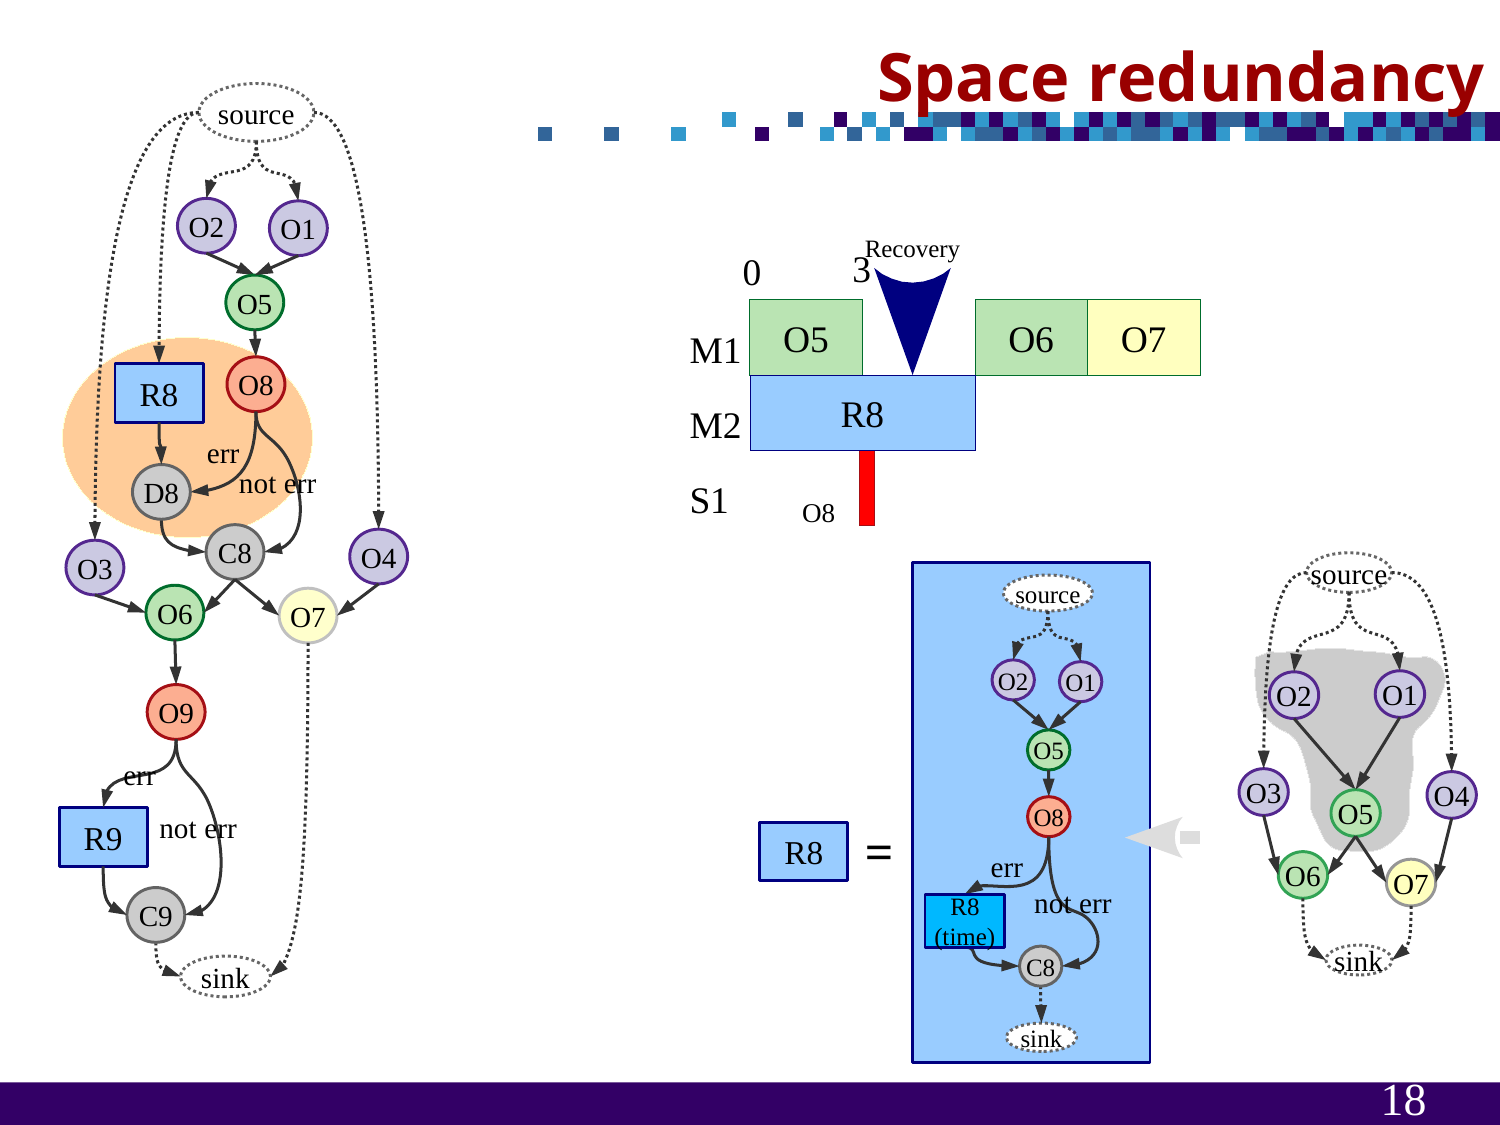

# Space redundancy
source
O2
O1
Recovery
3
0
O5
O5
O6
O7
M1
O8
R8
R8
M2
D8
S1
O8
C8
O4
O3
source
source
O6
O7
O2
O1
O1
O2
O9
O5
O3
O4
O5
O8
R9
=
R8
O6
O7
C9
R8
(time)
sink
C8
sink
sink